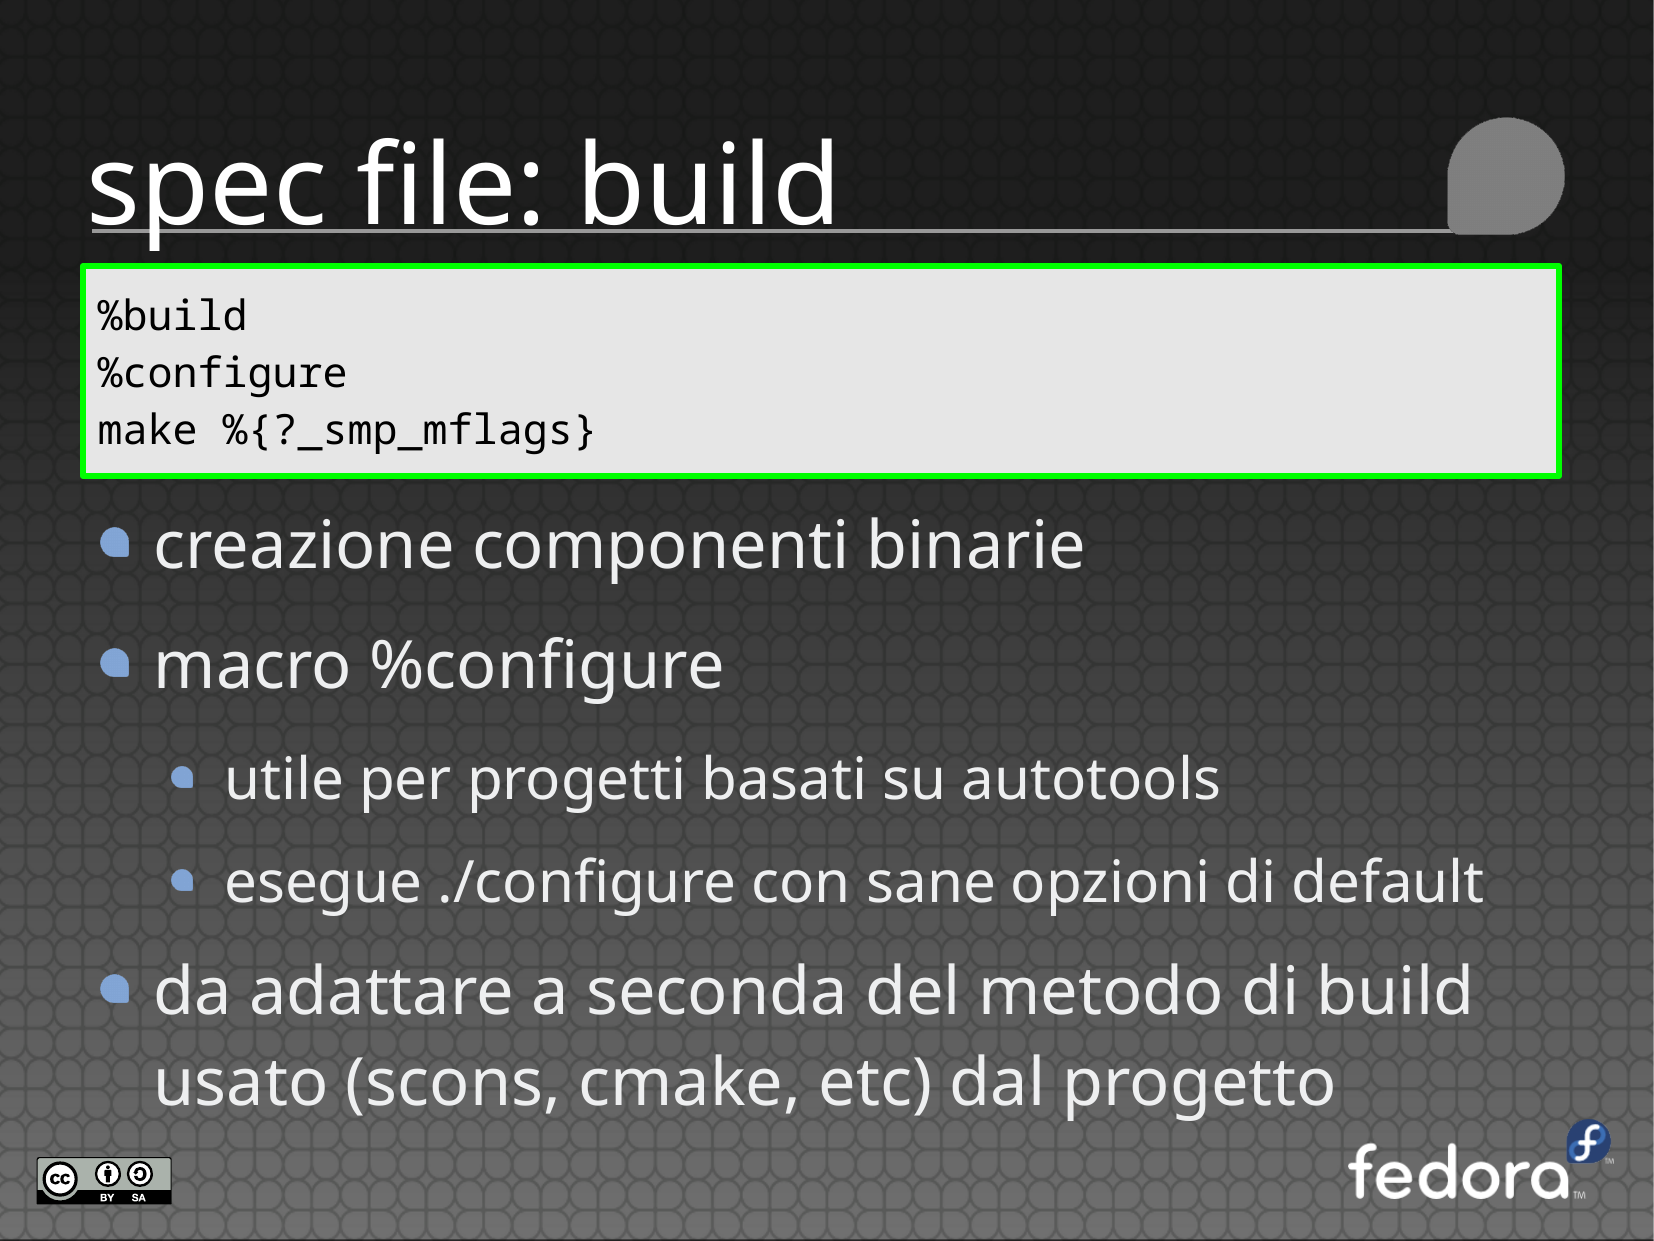

# spec file: build
%build
%configure
make %{?_smp_mflags}
creazione componenti binarie
macro %configure
utile per progetti basati su autotools
esegue ./configure con sane opzioni di default
da adattare a seconda del metodo di build usato (scons, cmake, etc) dal progetto